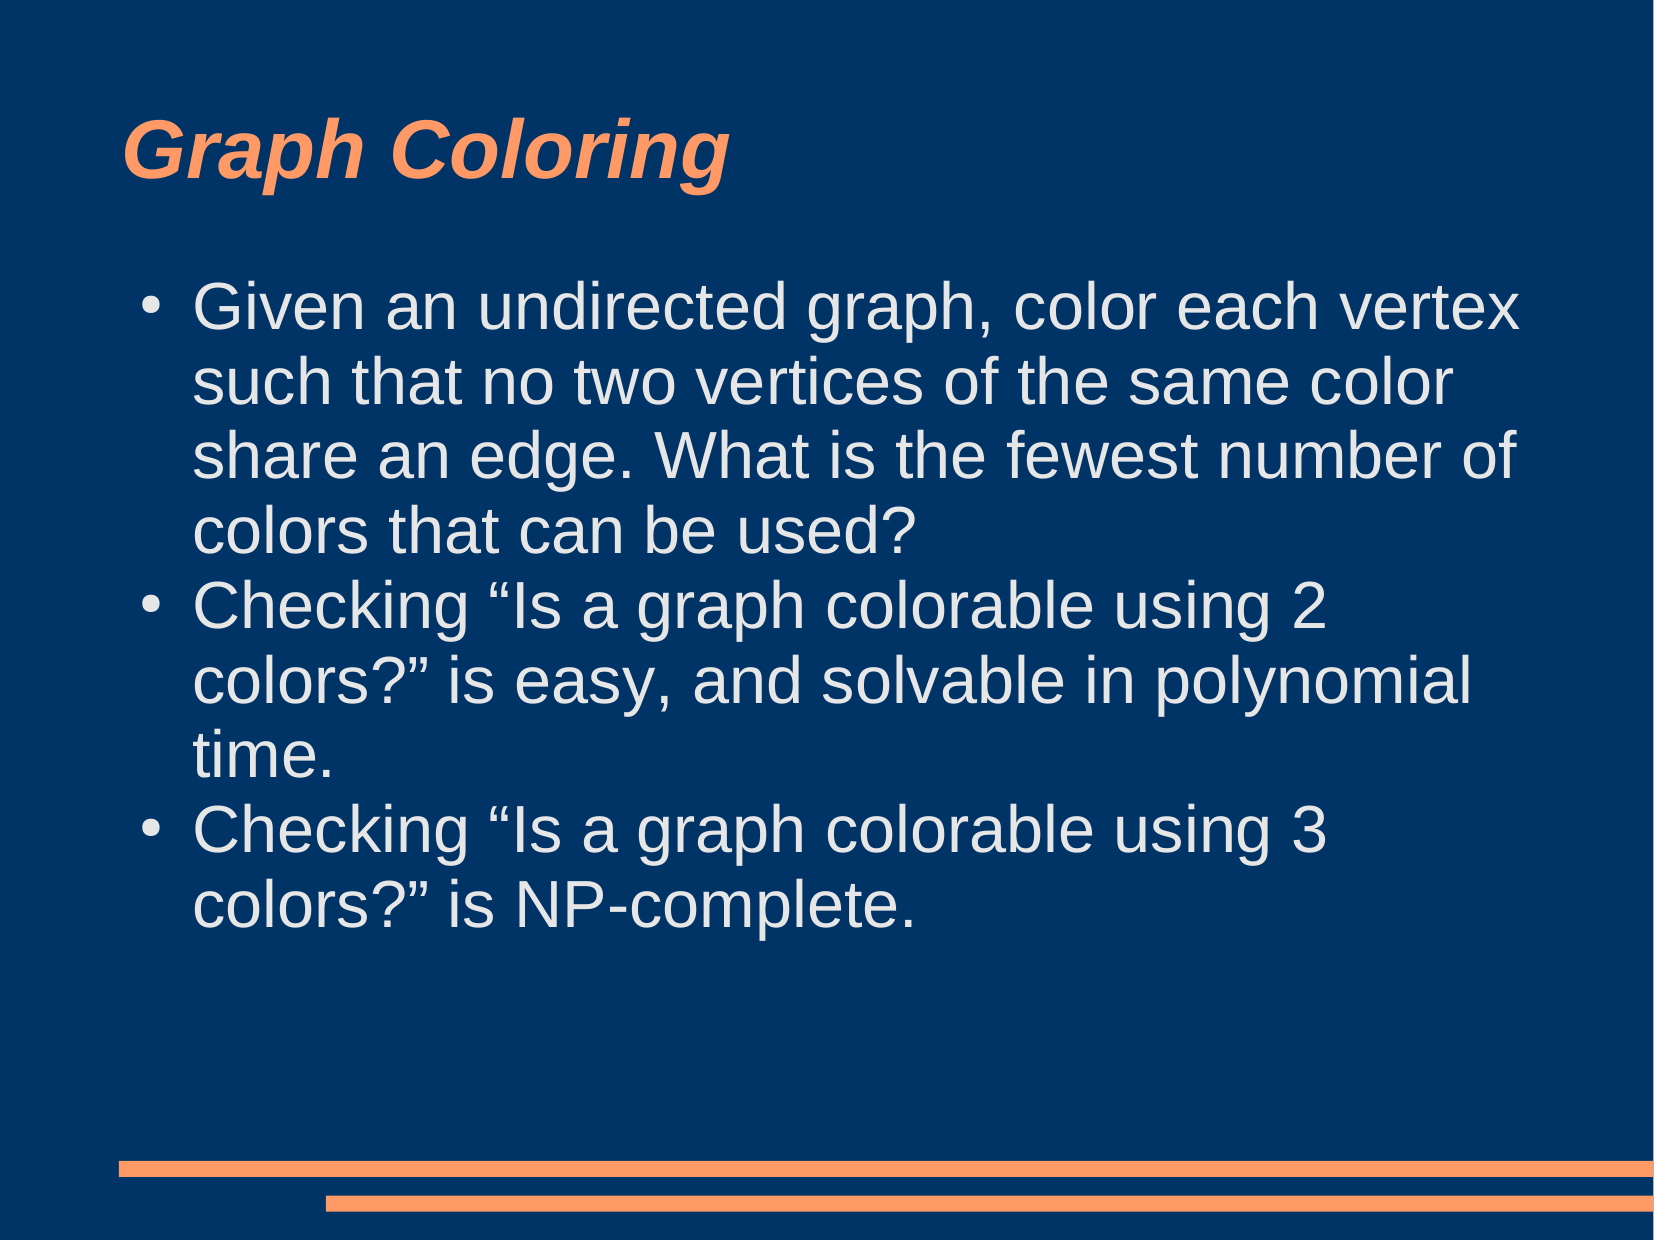

# Graph Coloring
Given an undirected graph, color each vertex such that no two vertices of the same color share an edge. What is the fewest number of colors that can be used?
Checking “Is a graph colorable using 2 colors?” is easy, and solvable in polynomial time.
Checking “Is a graph colorable using 3 colors?” is NP-complete.